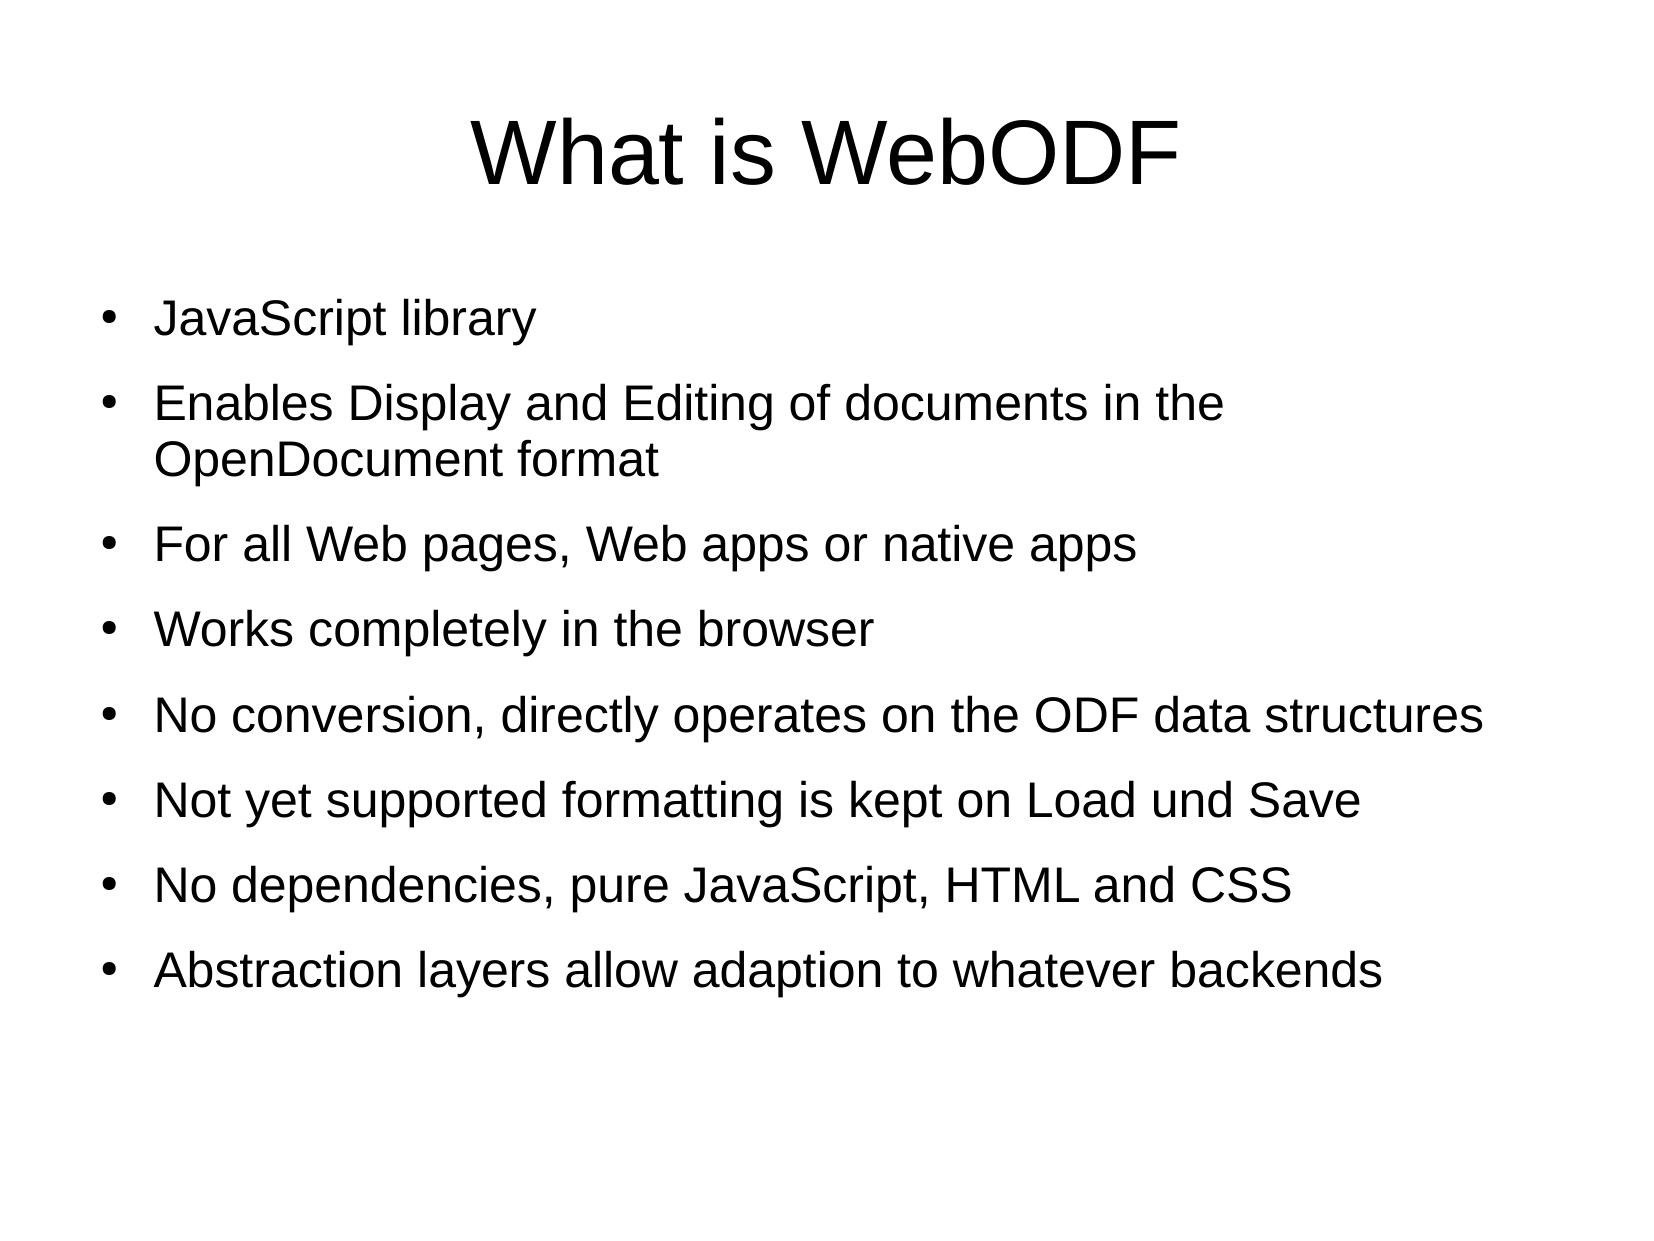

# What is WebODF
JavaScript library
Enables Display and Editing of documents in the OpenDocument format
For all Web pages, Web apps or native apps
Works completely in the browser
No conversion, directly operates on the ODF data structures
Not yet supported formatting is kept on Load und Save
No dependencies, pure JavaScript, HTML and CSS
Abstraction layers allow adaption to whatever backends